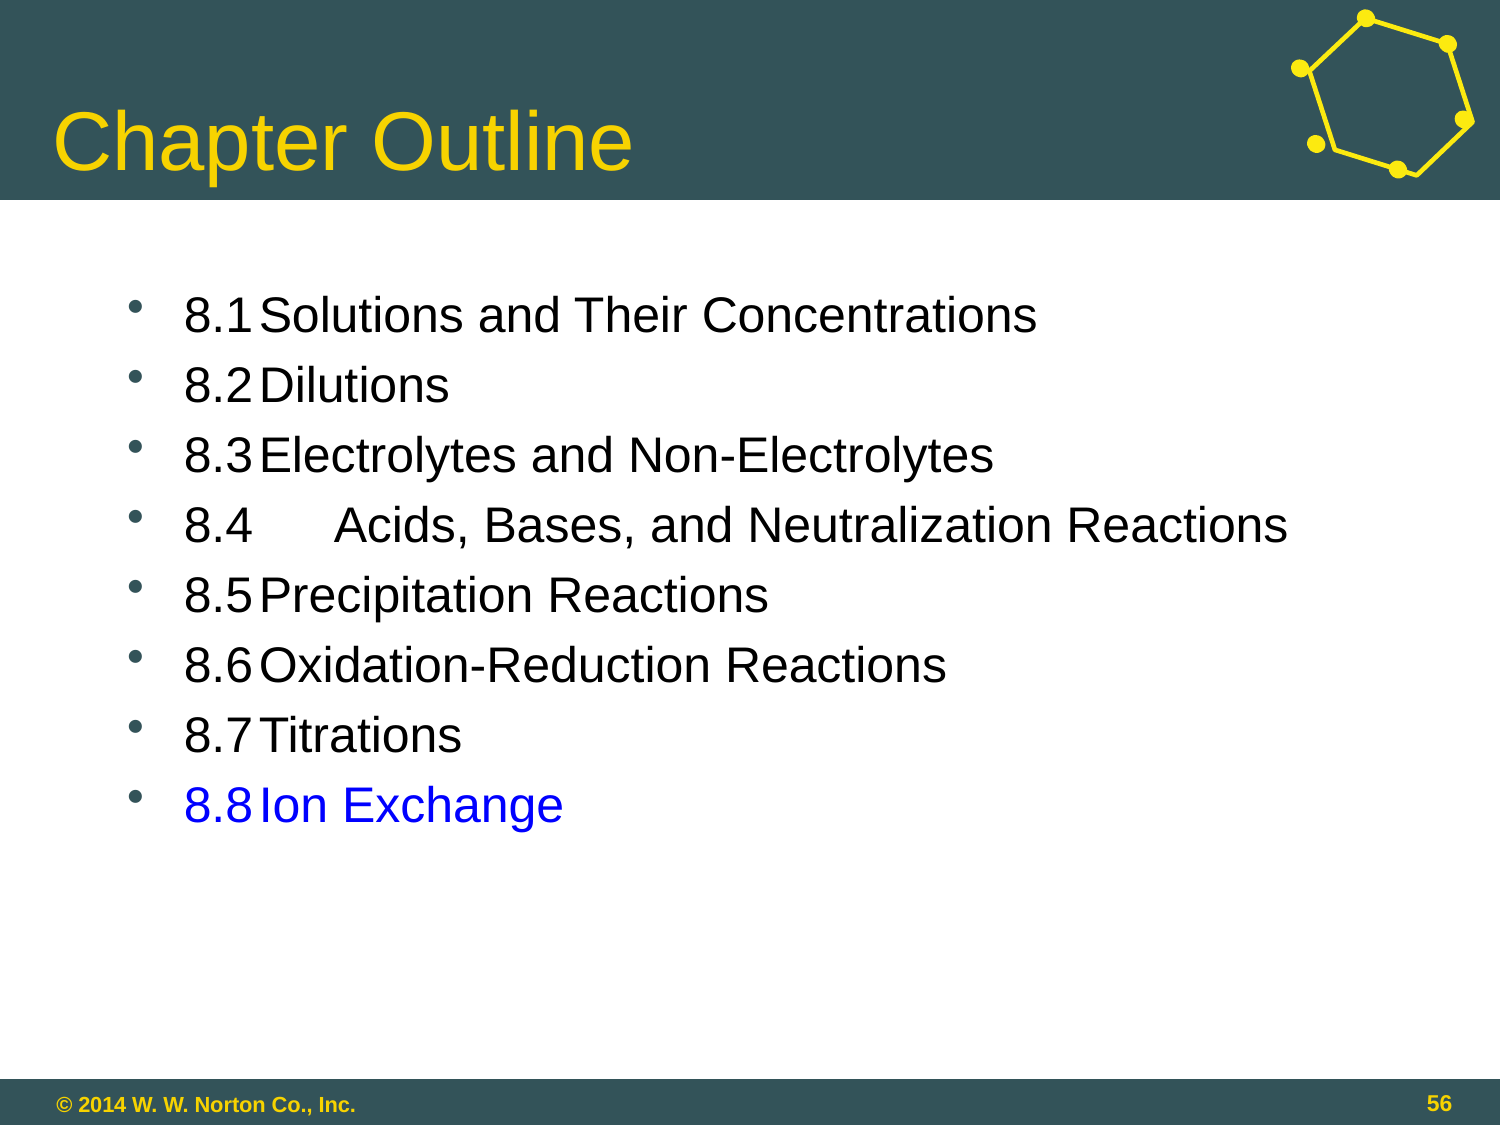

Chapter Outline
# 8.1	Solutions and Their Concentrations
8.2	Dilutions
8.3	Electrolytes and Non-Electrolytes
8.4 	Acids, Bases, and Neutralization Reactions
8.5	Precipitation Reactions
8.6	Oxidation-Reduction Reactions
8.7	Titrations
8.8	Ion Exchange